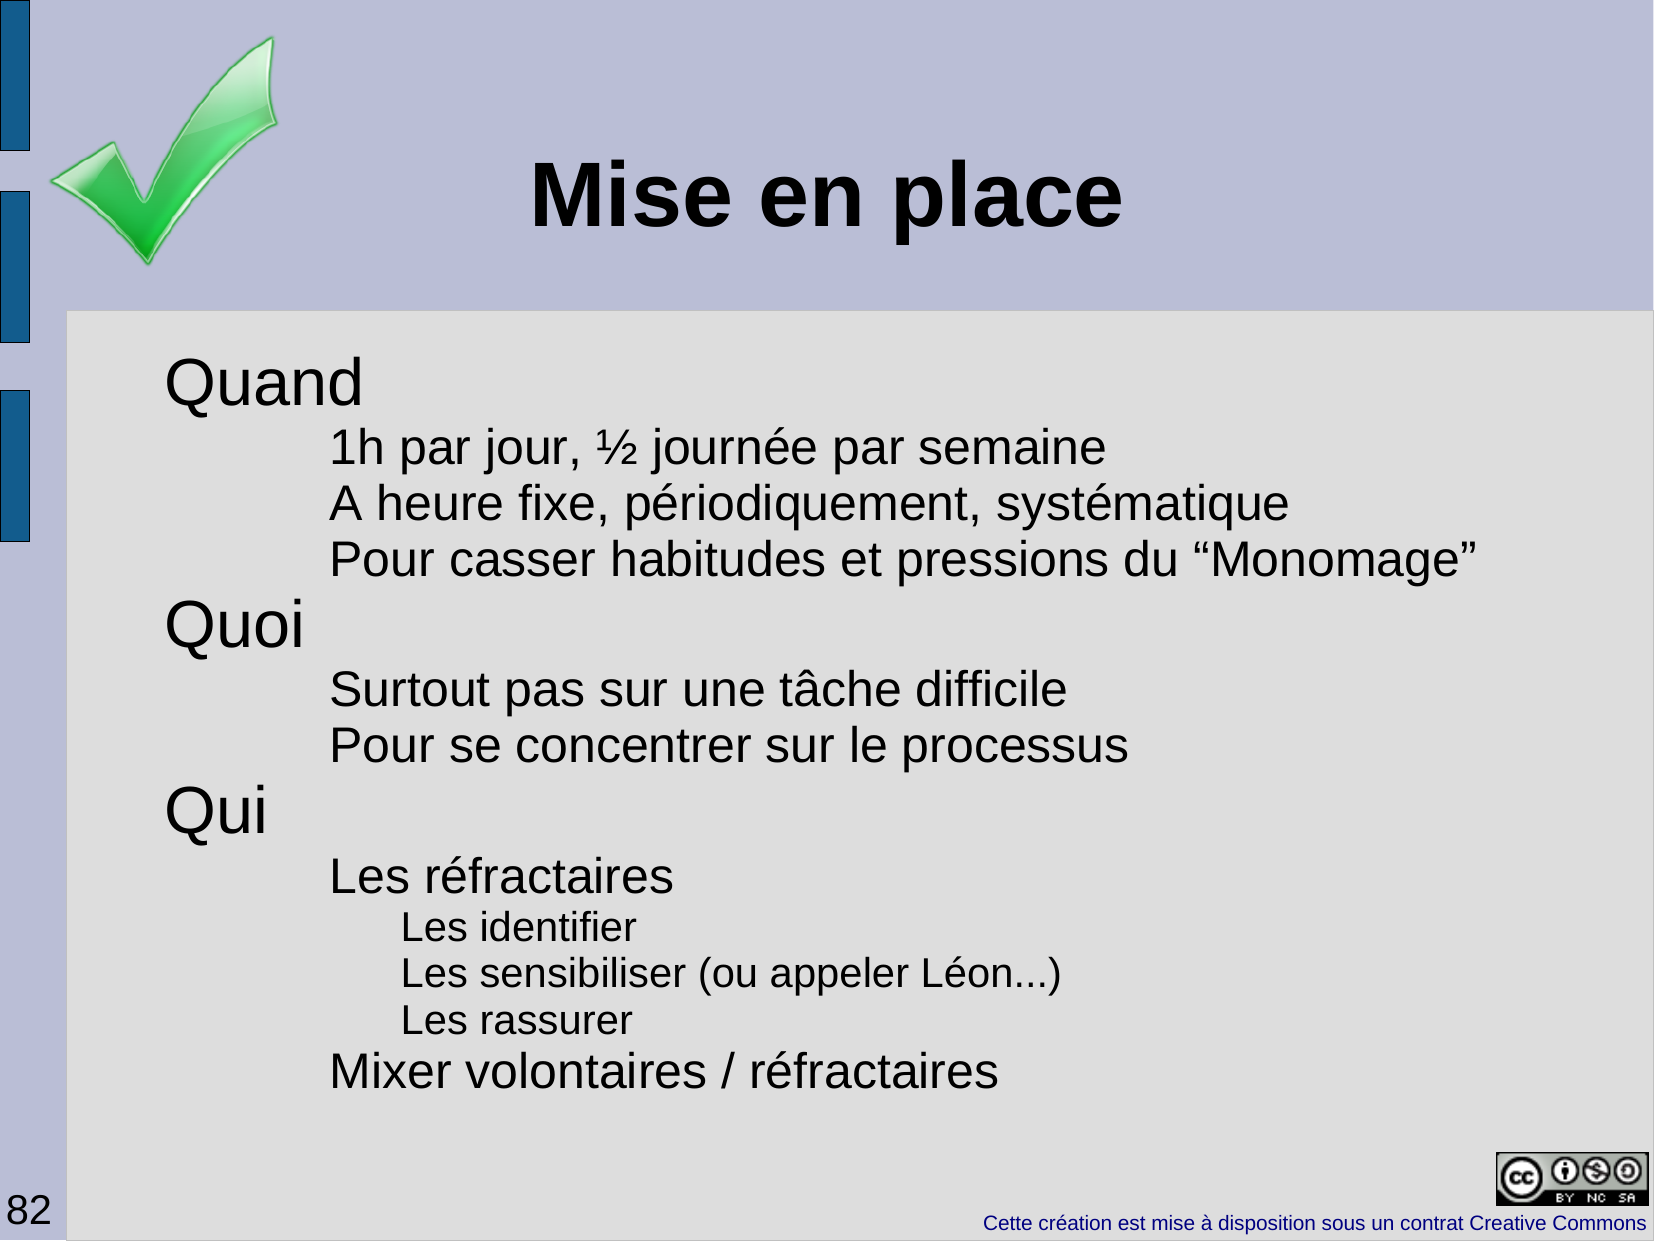

# Mise en place
Quand
1h par jour, ½ journée par semaine
A heure fixe, périodiquement, systématique
Pour casser habitudes et pressions du “Monomage”
Quoi
Surtout pas sur une tâche difficile
Pour se concentrer sur le processus
Qui
Les réfractaires
Les identifier
Les sensibiliser (ou appeler Léon...)
Les rassurer
Mixer volontaires / réfractaires